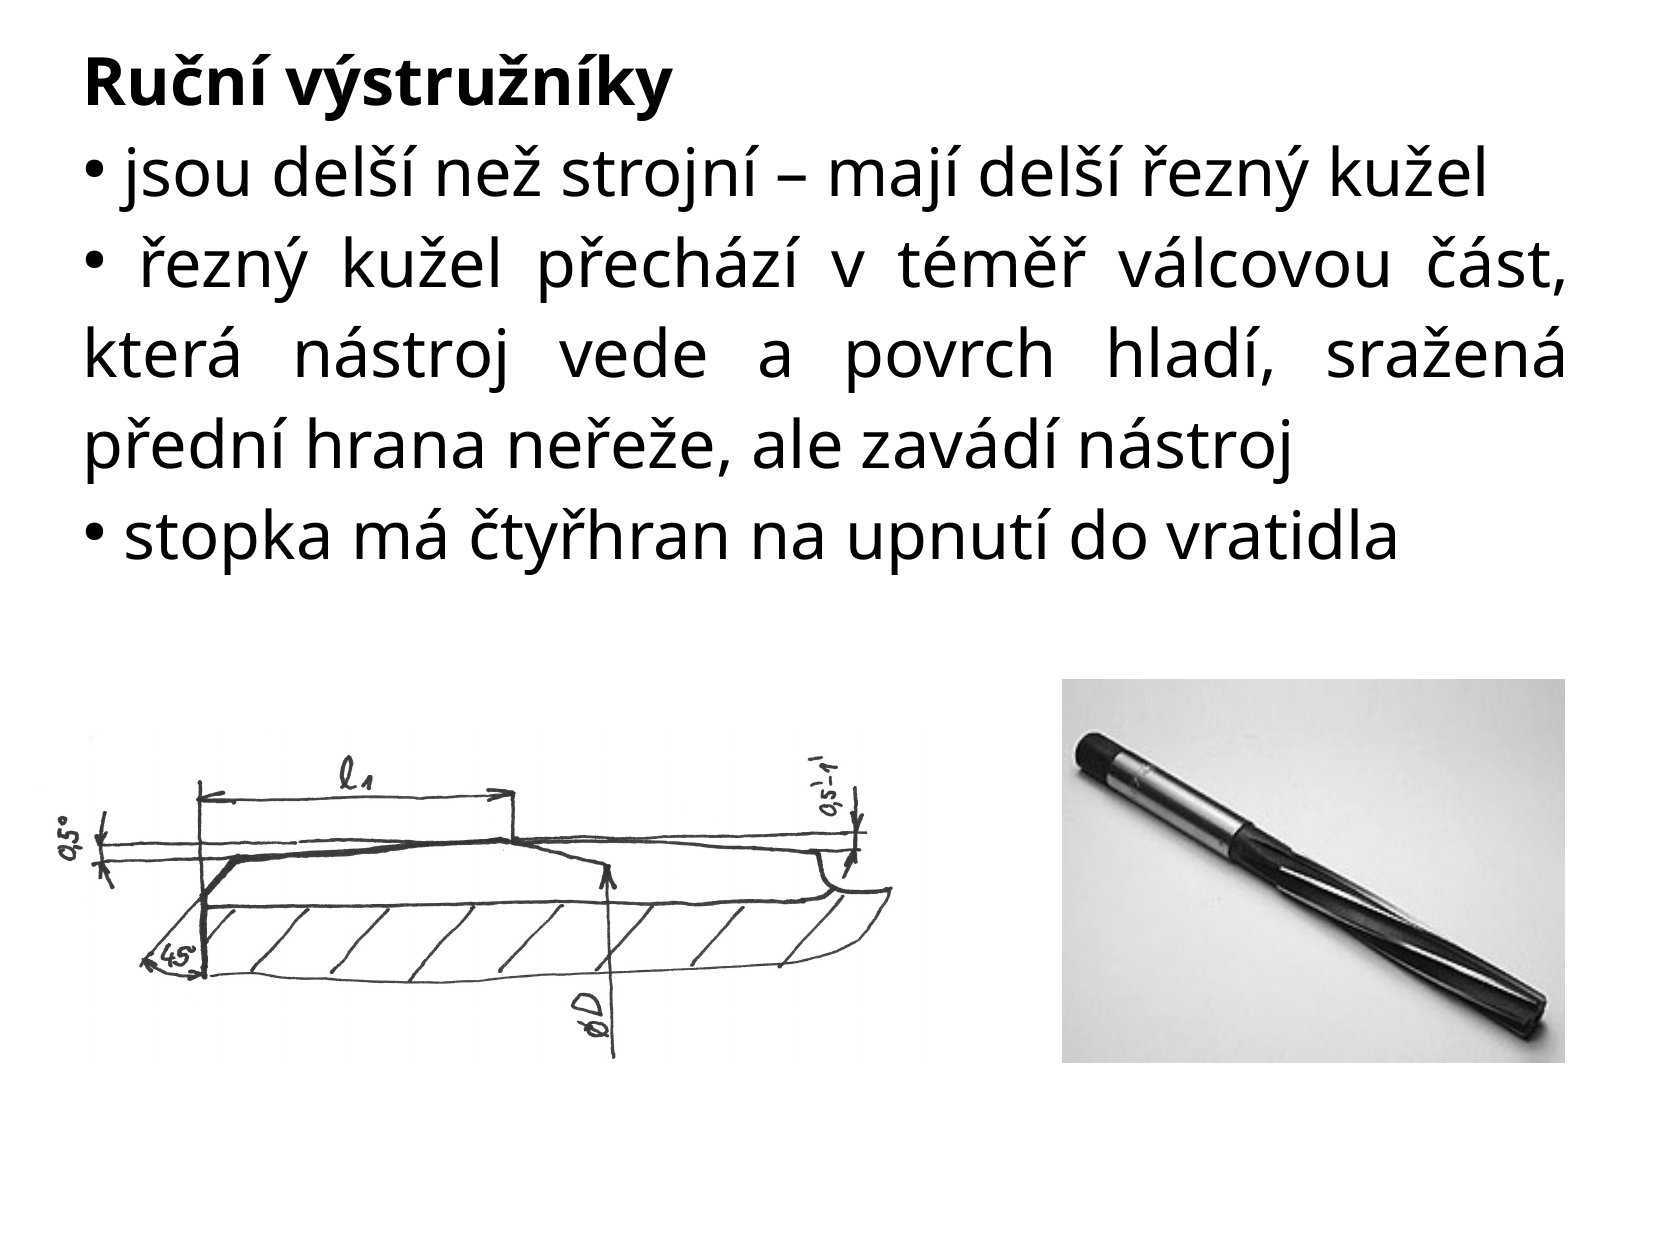

# Ruční výstružníky
 jsou delší než strojní – mají delší řezný kužel
 řezný kužel přechází v téměř válcovou část, která nástroj vede a povrch hladí, sražená přední hrana neřeže, ale zavádí nástroj
 stopka má čtyřhran na upnutí do vratidla